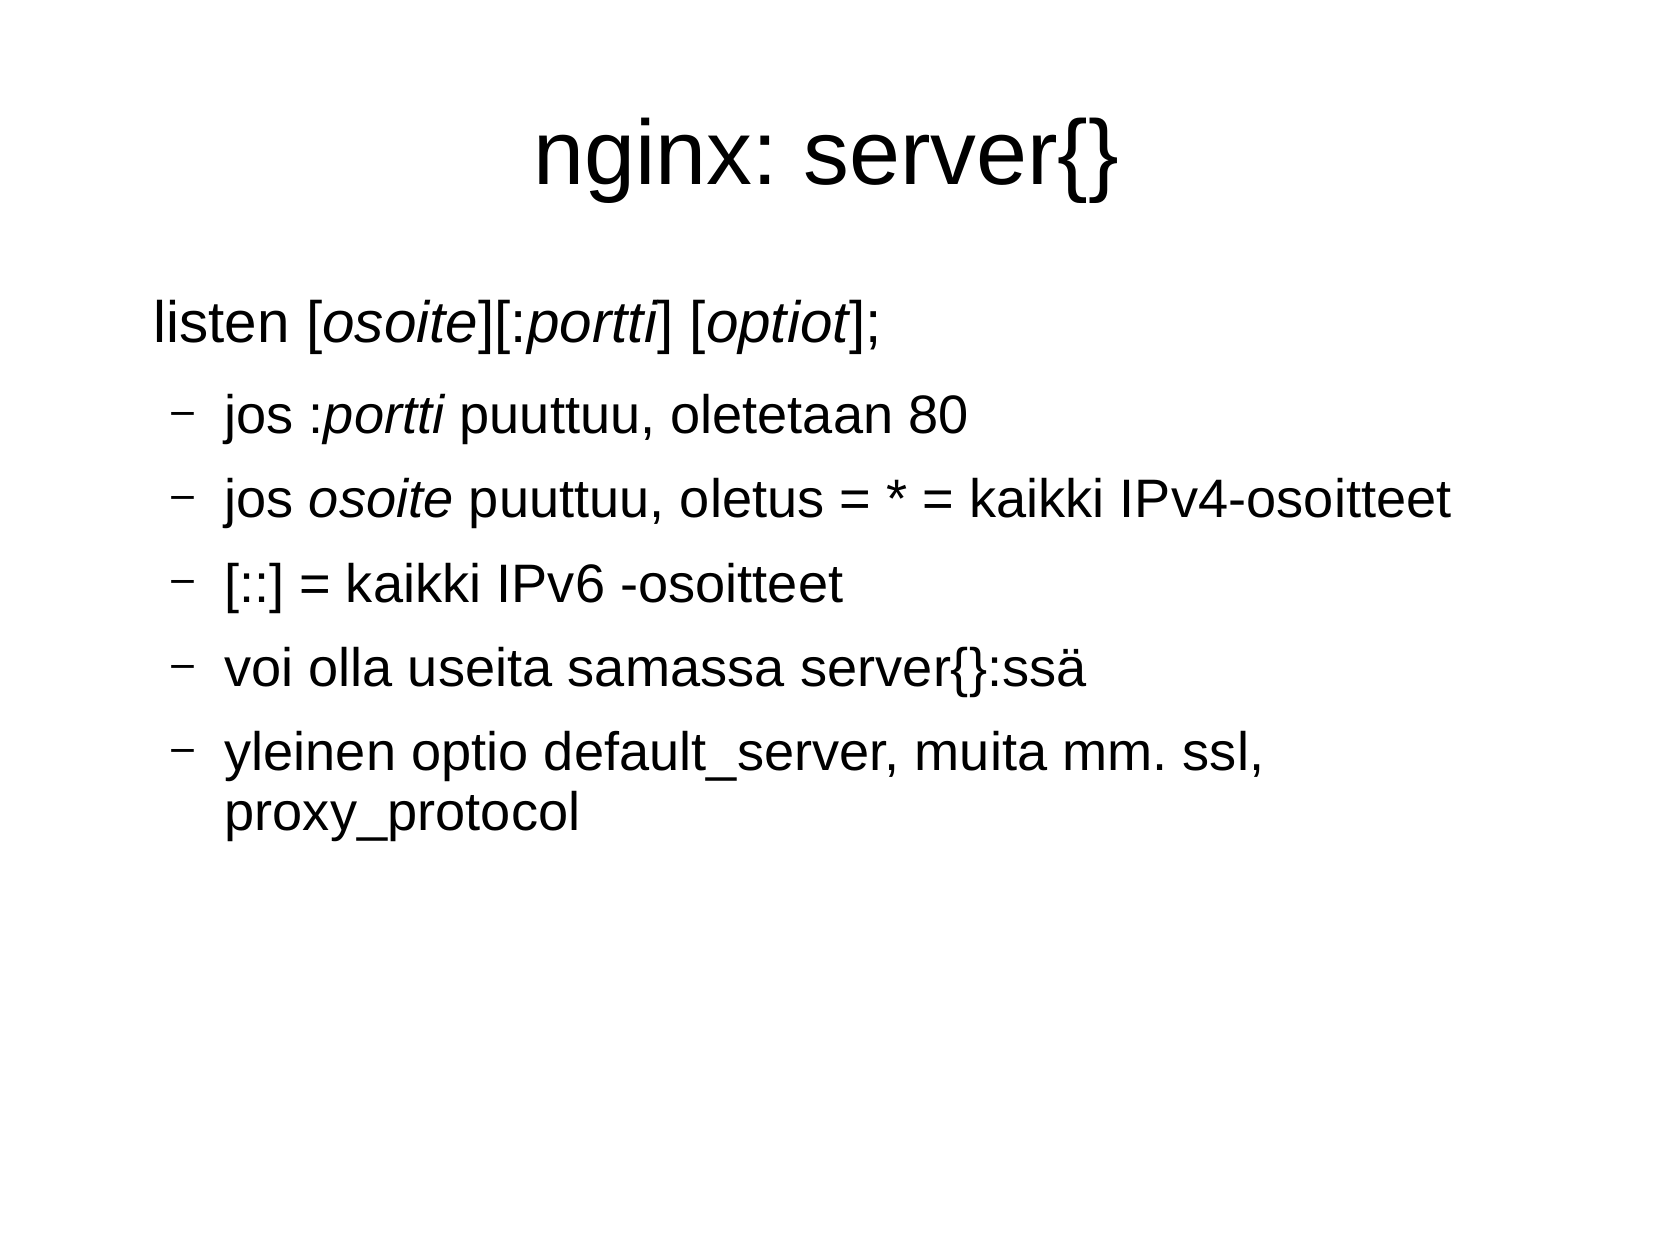

# nginx: server{}
listen [osoite][:portti] [optiot];
jos :portti puuttuu, oletetaan 80
jos osoite puuttuu, oletus = * = kaikki IPv4-osoitteet
[::] = kaikki IPv6 -osoitteet
voi olla useita samassa server{}:ssä
yleinen optio default_server, muita mm. ssl, proxy_protocol